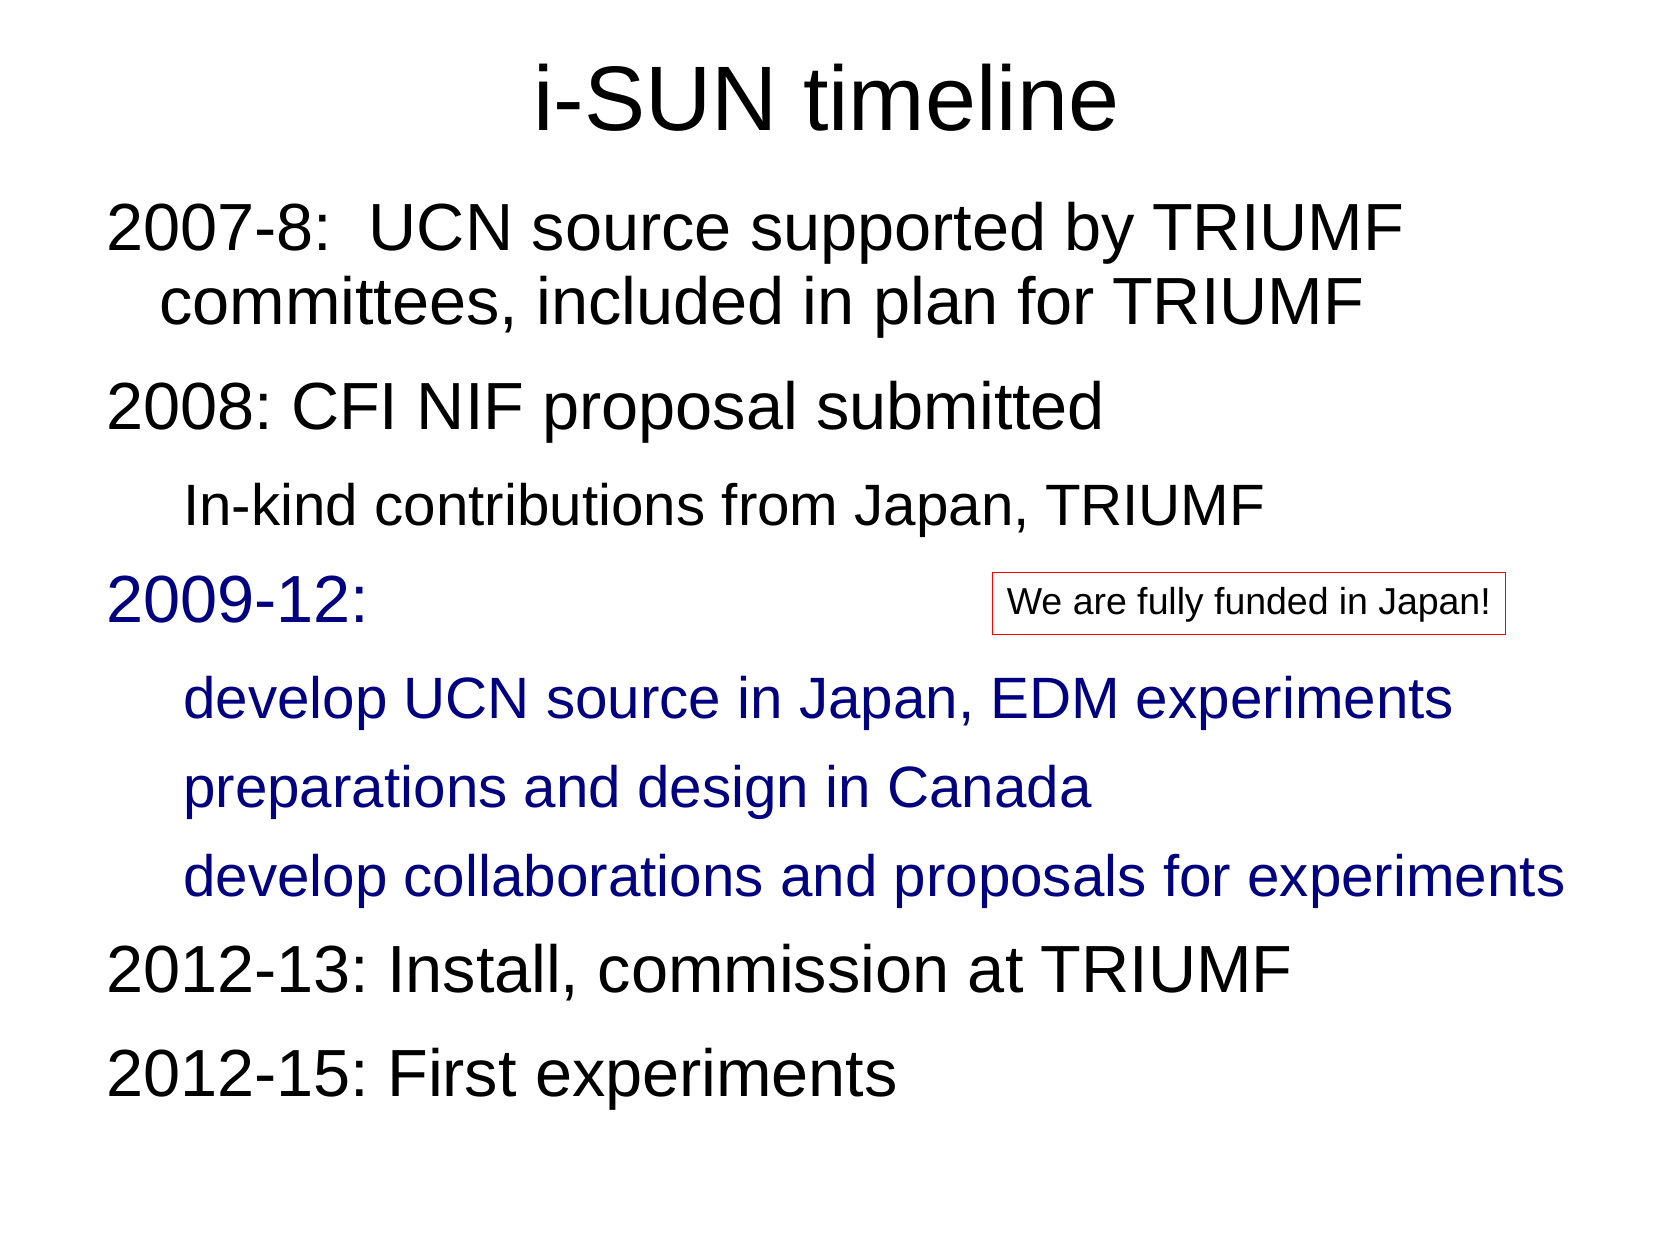

# i-SUN timeline
2007-8: UCN source supported by TRIUMF committees, included in plan for TRIUMF
2008: CFI NIF proposal submitted
In-kind contributions from Japan, TRIUMF
2009-12:
develop UCN source in Japan, EDM experiments
preparations and design in Canada
develop collaborations and proposals for experiments
2012-13: Install, commission at TRIUMF
2012-15: First experiments
We are fully funded in Japan!